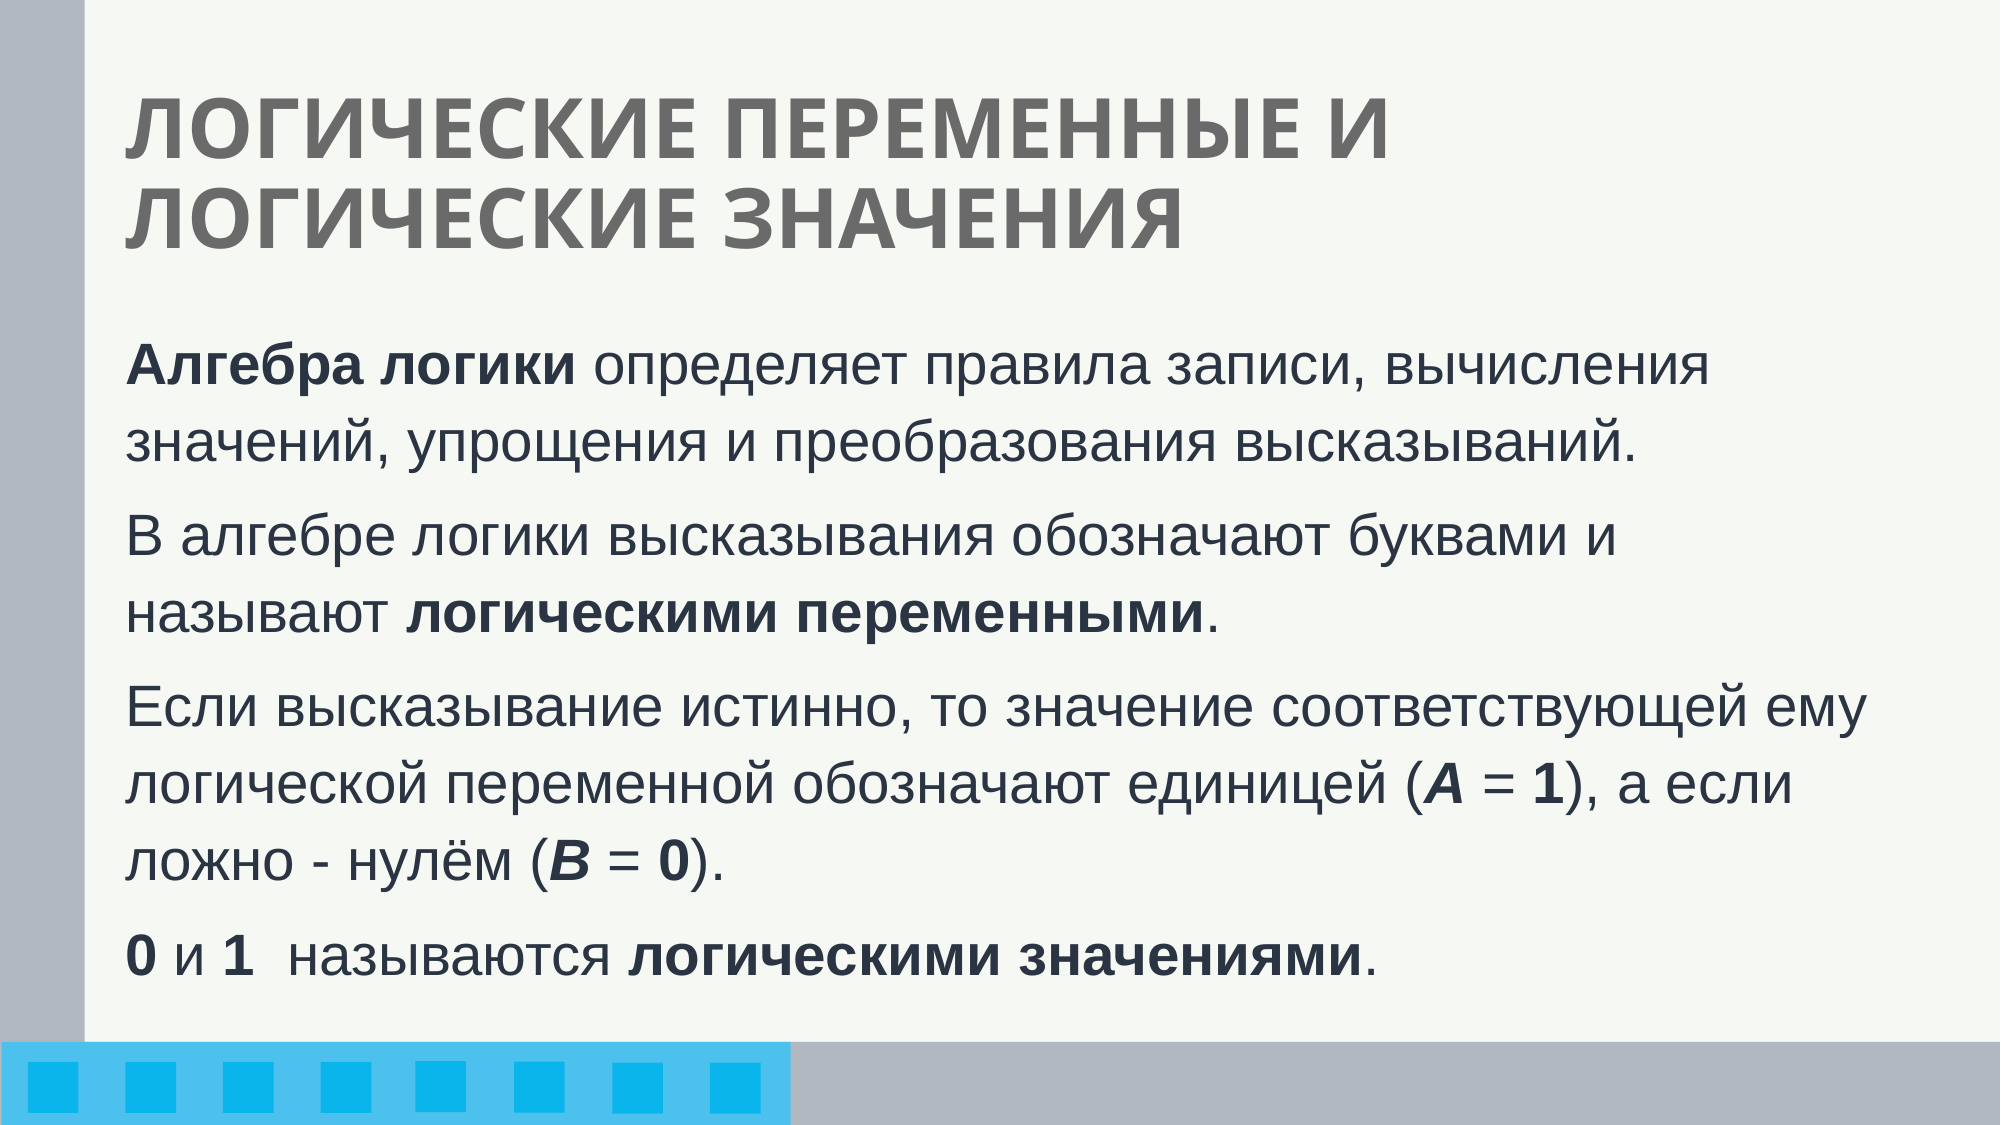

# ЛОГИЧЕСКИЕ ПЕРЕМЕННЫЕ И ЛОГИЧЕСКИЕ ЗНАЧЕНИЯ
Алгебра логики определяет правила записи, вычисления значений, упрощения и преобразования высказываний.
В алгебре логики высказывания обозначают буквами и называют логическими переменными.
Если высказывание истинно, то значение соответствующей ему логической переменной обозначают единицей (А = 1), а если ложно - нулём (В = 0).
0 и 1 называются логическими значениями.